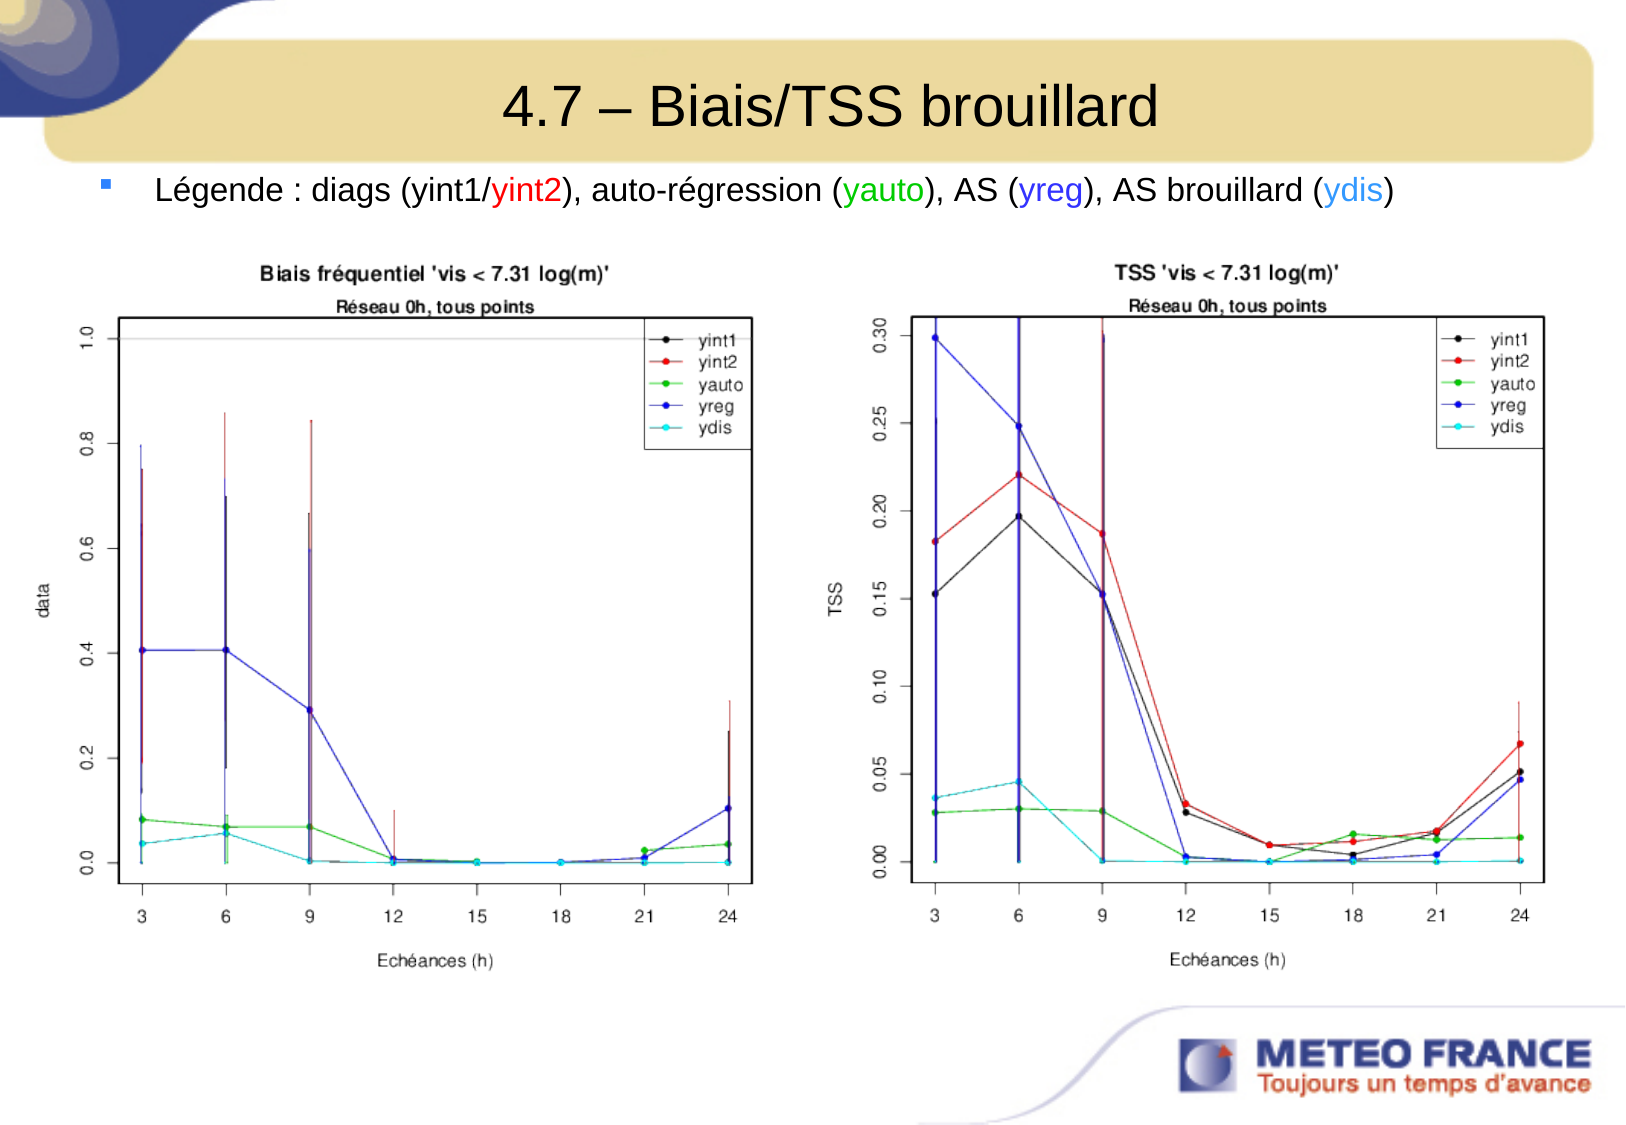

# 4.7 – Biais/TSS brouillard
Légende : diags (yint1/yint2), auto-régression (yauto), AS (yreg), AS brouillard (ydis)
Techniques et Organisation de la prévision - septembre 2011